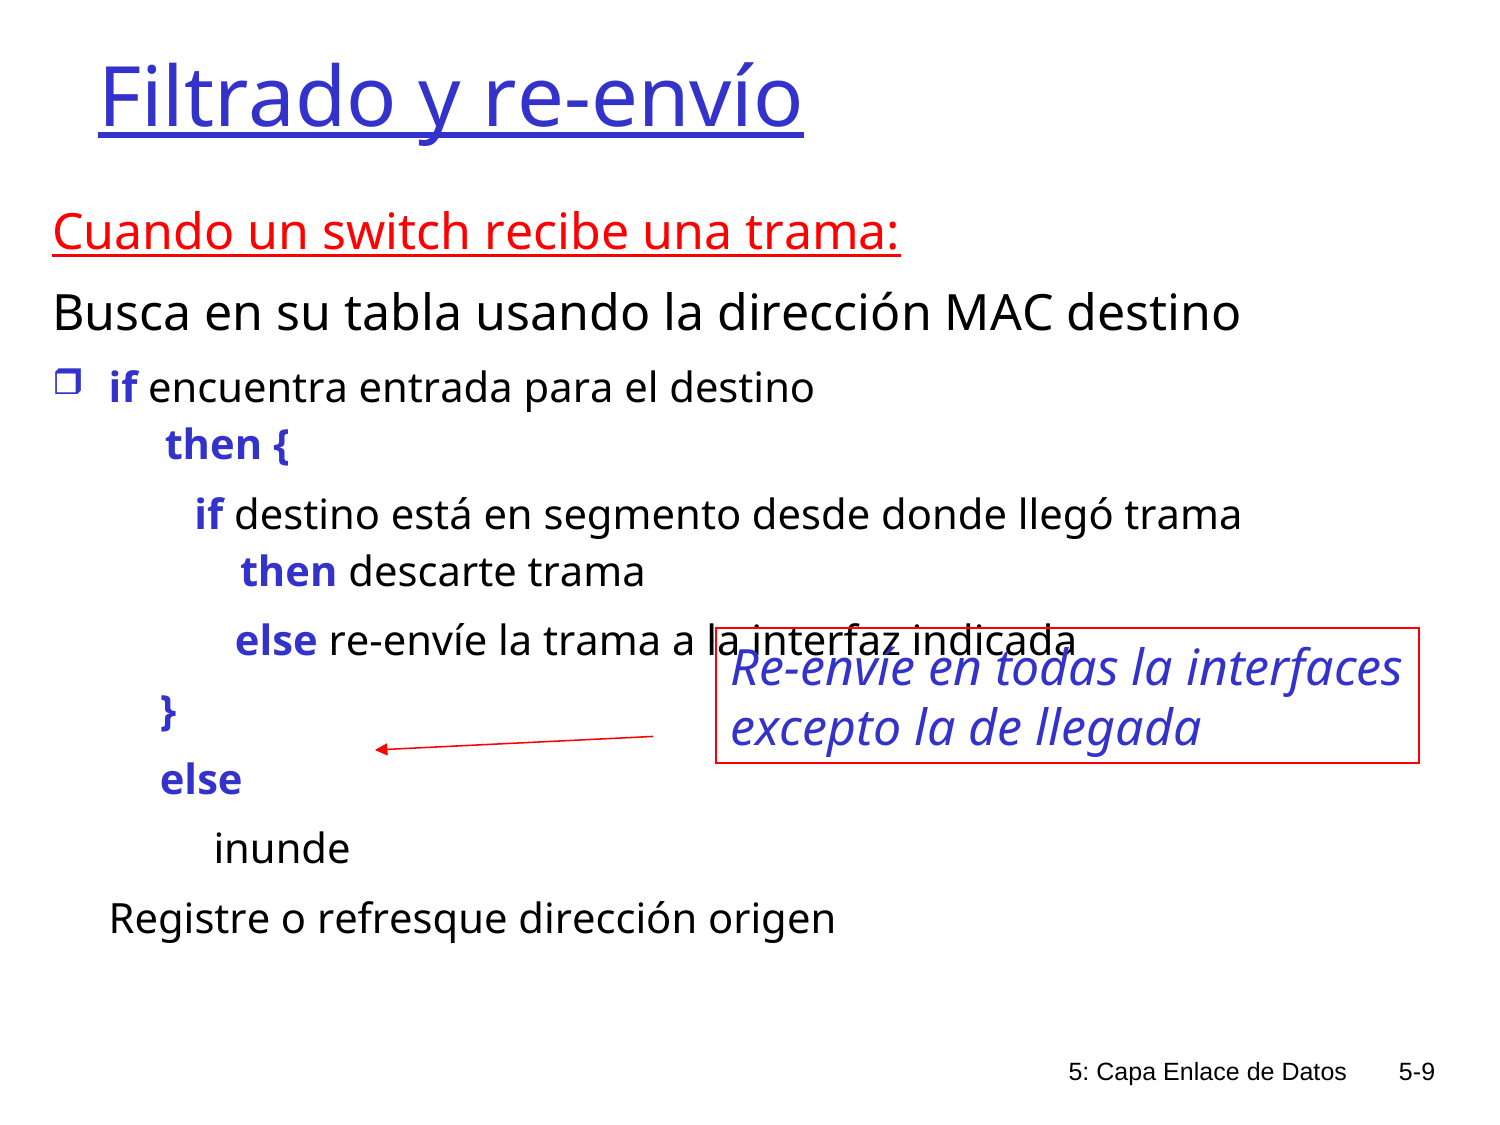

# Filtrado y re-envío
Cuando un switch recibe una trama:
Busca en su tabla usando la dirección MAC destino
if encuentra entrada para el destino
then {
 if destino está en segmento desde donde llegó trama
 then descarte trama
 else re-envíe la trama a la interfaz indicada
 }
 else
 inunde
Registre o refresque dirección origen
Re-envíe en todas la interfaces
excepto la de llegada
9